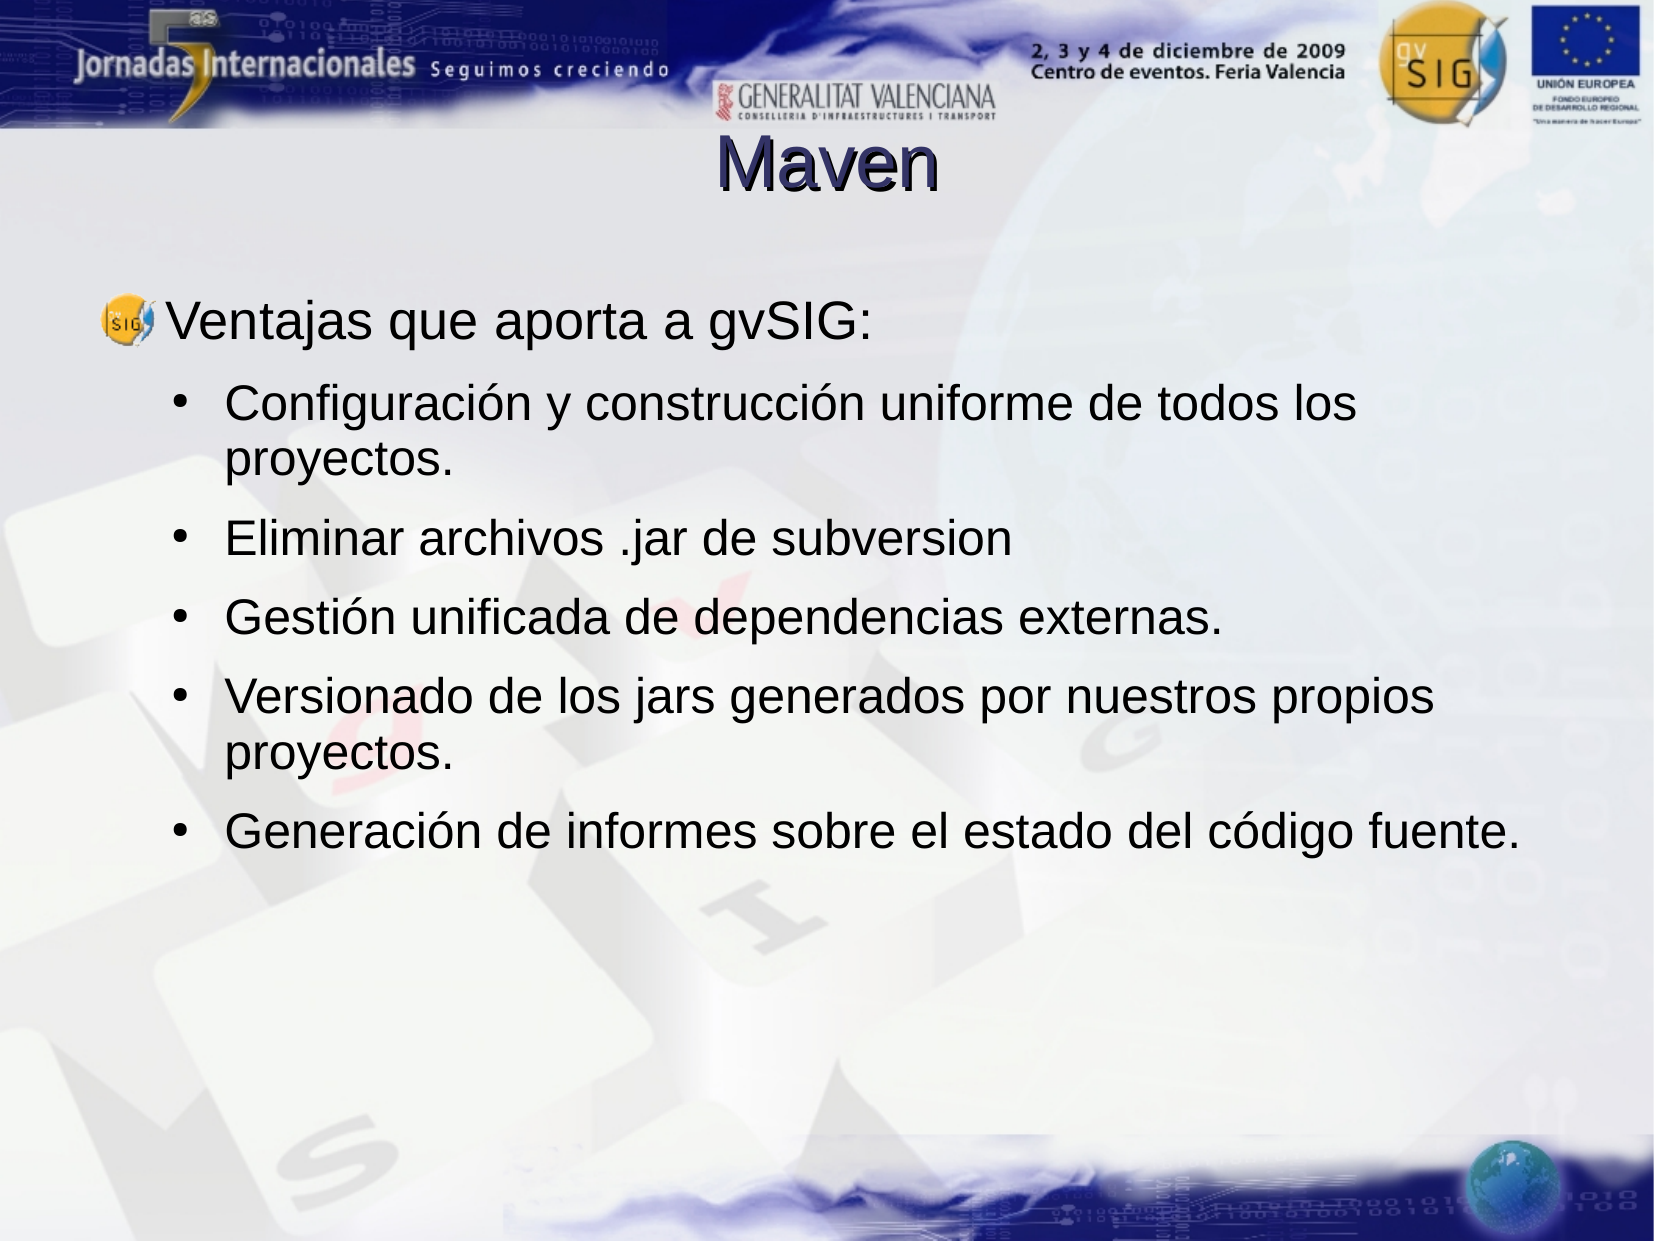

# Maven
Ventajas que aporta a gvSIG:
Configuración y construcción uniforme de todos los proyectos.
Eliminar archivos .jar de subversion
Gestión unificada de dependencias externas.
Versionado de los jars generados por nuestros propios proyectos.
Generación de informes sobre el estado del código fuente.